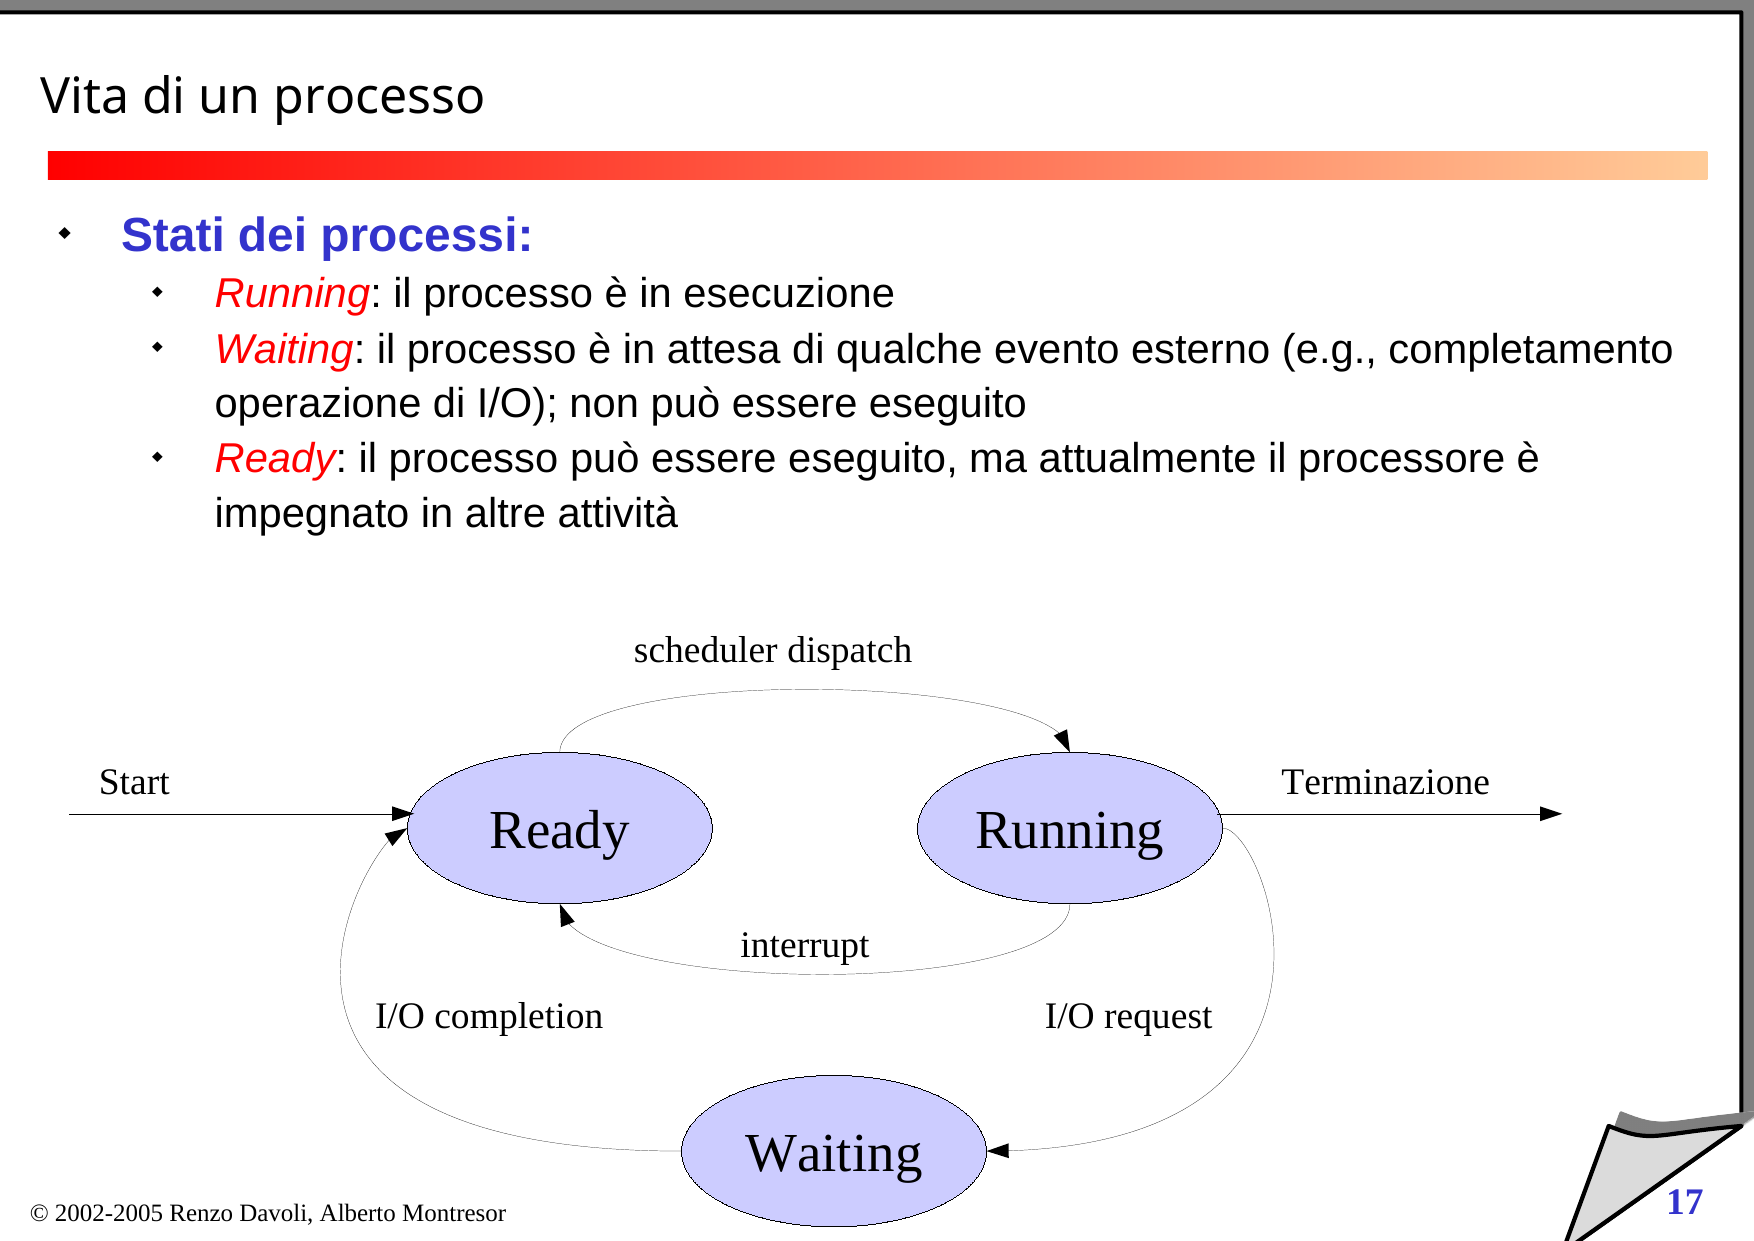

# Vita di un processo
Stati dei processi:
Running: il processo è in esecuzione
Waiting: il processo è in attesa di qualche evento esterno (e.g., completamento operazione di I/O); non può essere eseguito
Ready: il processo può essere eseguito, ma attualmente il processore è impegnato in altre attività
scheduler dispatch
Ready
Running
Start
Terminazione
interrupt
I/O completion
I/O request
Waiting